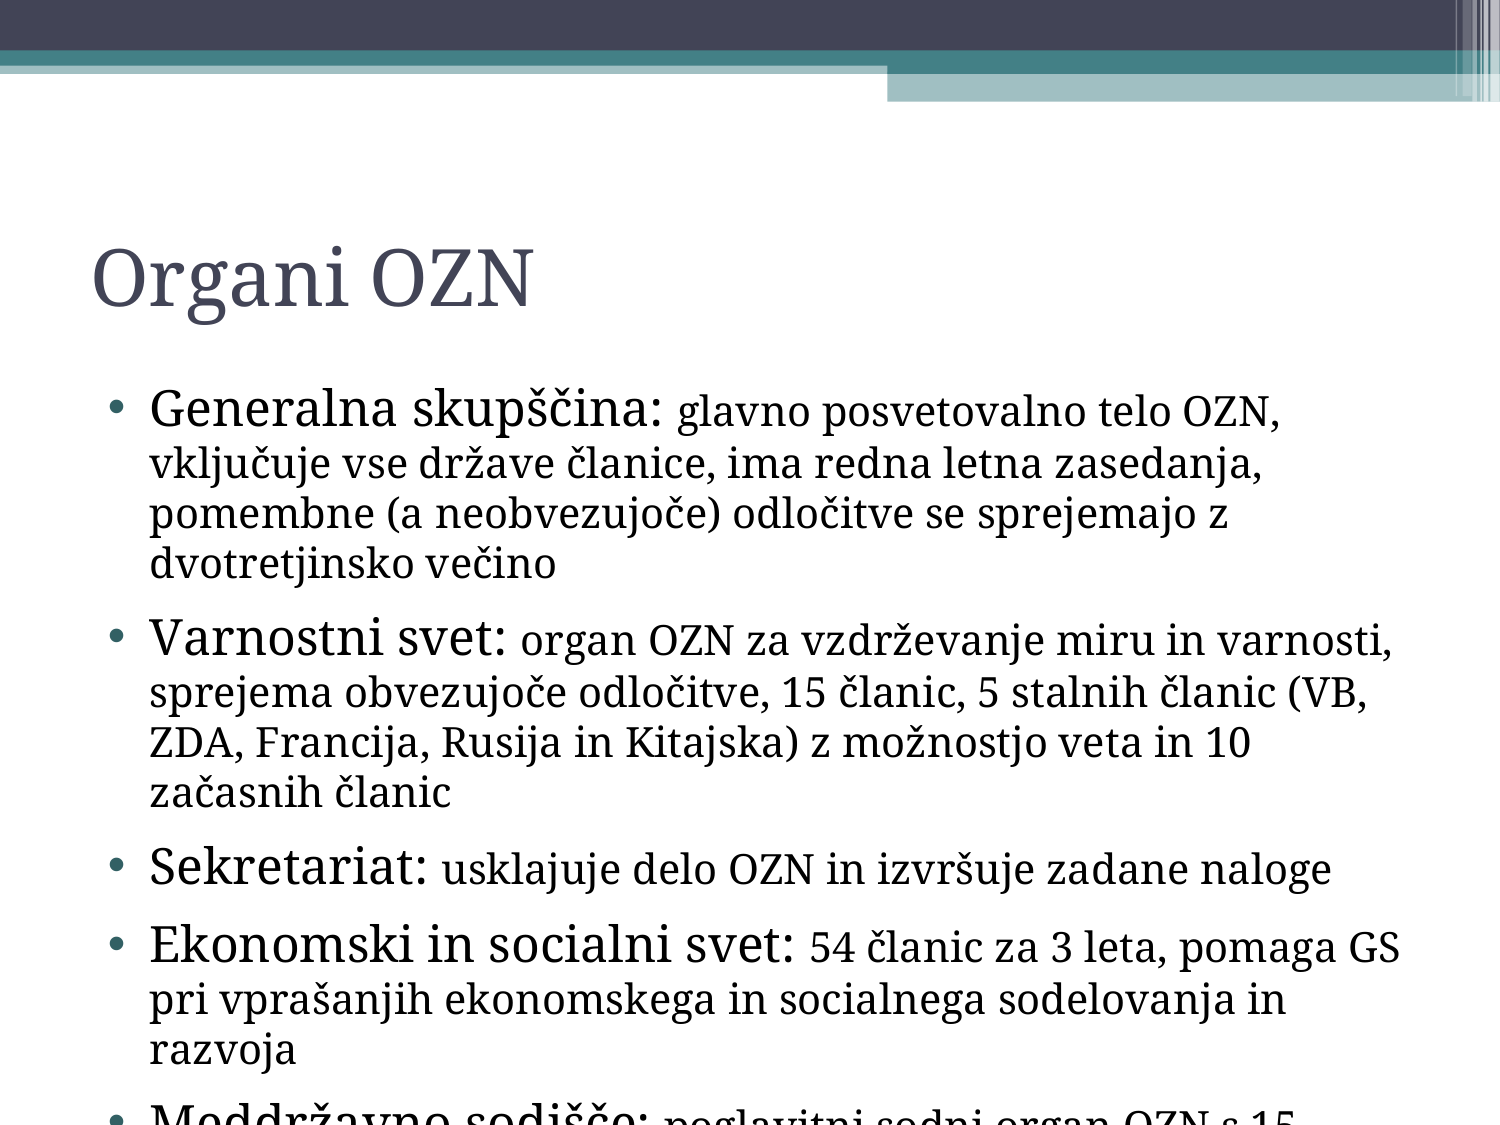

# Organi OZN
Generalna skupščina: glavno posvetovalno telo OZN, vključuje vse države članice, ima redna letna zasedanja, pomembne (a neobvezujoče) odločitve se sprejemajo z dvotretjinsko večino
Varnostni svet: organ OZN za vzdrževanje miru in varnosti, sprejema obvezujoče odločitve, 15 članic, 5 stalnih članic (VB, ZDA, Francija, Rusija in Kitajska) z možnostjo veta in 10 začasnih članic
Sekretariat: usklajuje delo OZN in izvršuje zadane naloge
Ekonomski in socialni svet: 54 članic za 3 leta, pomaga GS pri vprašanjih ekonomskega in socialnega sodelovanja in razvoja
Meddržavno sodišče: poglavitni sodni organ OZN s 15 sodniki, njegov statut je sestavni del UL, razsoja v sporih med državami